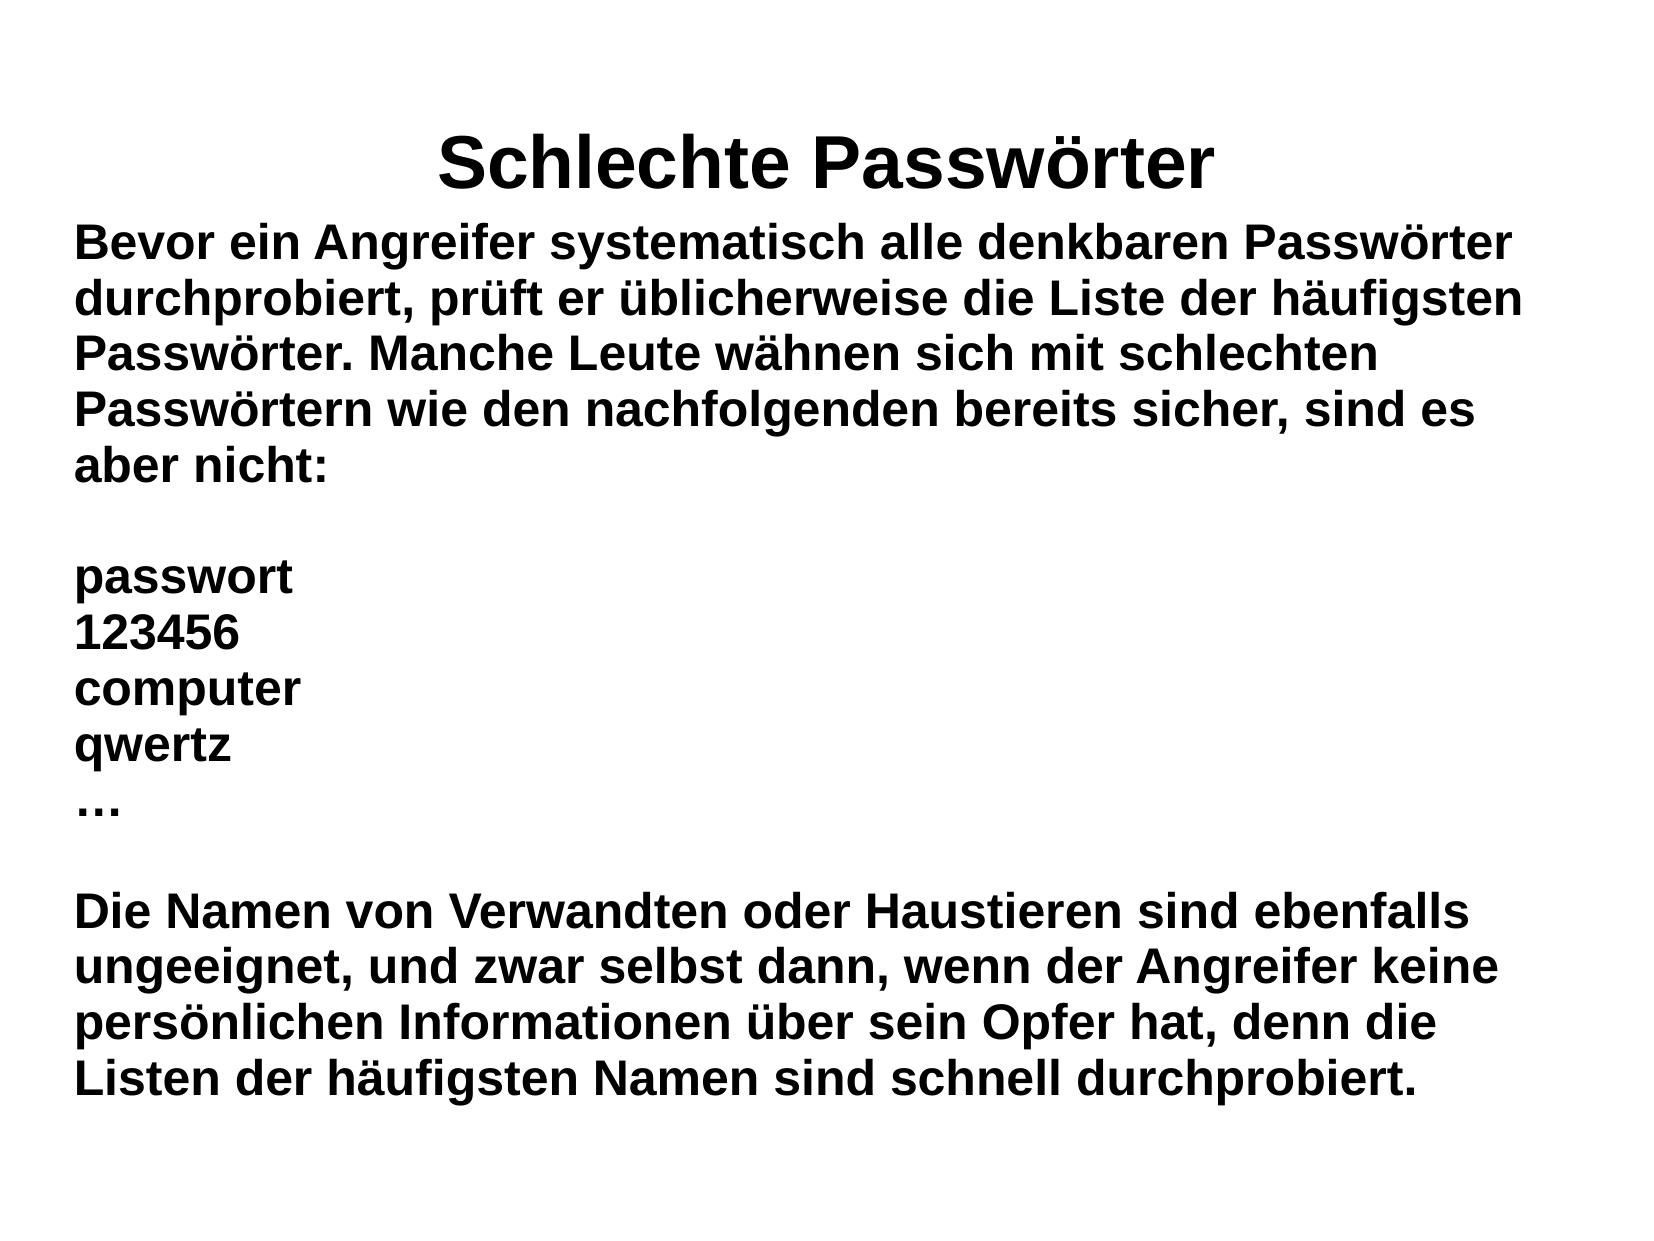

# Schlechte Passwörter
Bevor ein Angreifer systematisch alle denkbaren Passwörter durchprobiert, prüft er üblicherweise die Liste der häufigsten Passwörter. Manche Leute wähnen sich mit schlechten Passwörtern wie den nachfolgenden bereits sicher, sind es aber nicht:
passwort
123456
computer
qwertz
…
Die Namen von Verwandten oder Haustieren sind ebenfalls ungeeignet, und zwar selbst dann, wenn der Angreifer keine persönlichen Informationen über sein Opfer hat, denn die Listen der häufigsten Namen sind schnell durchprobiert.